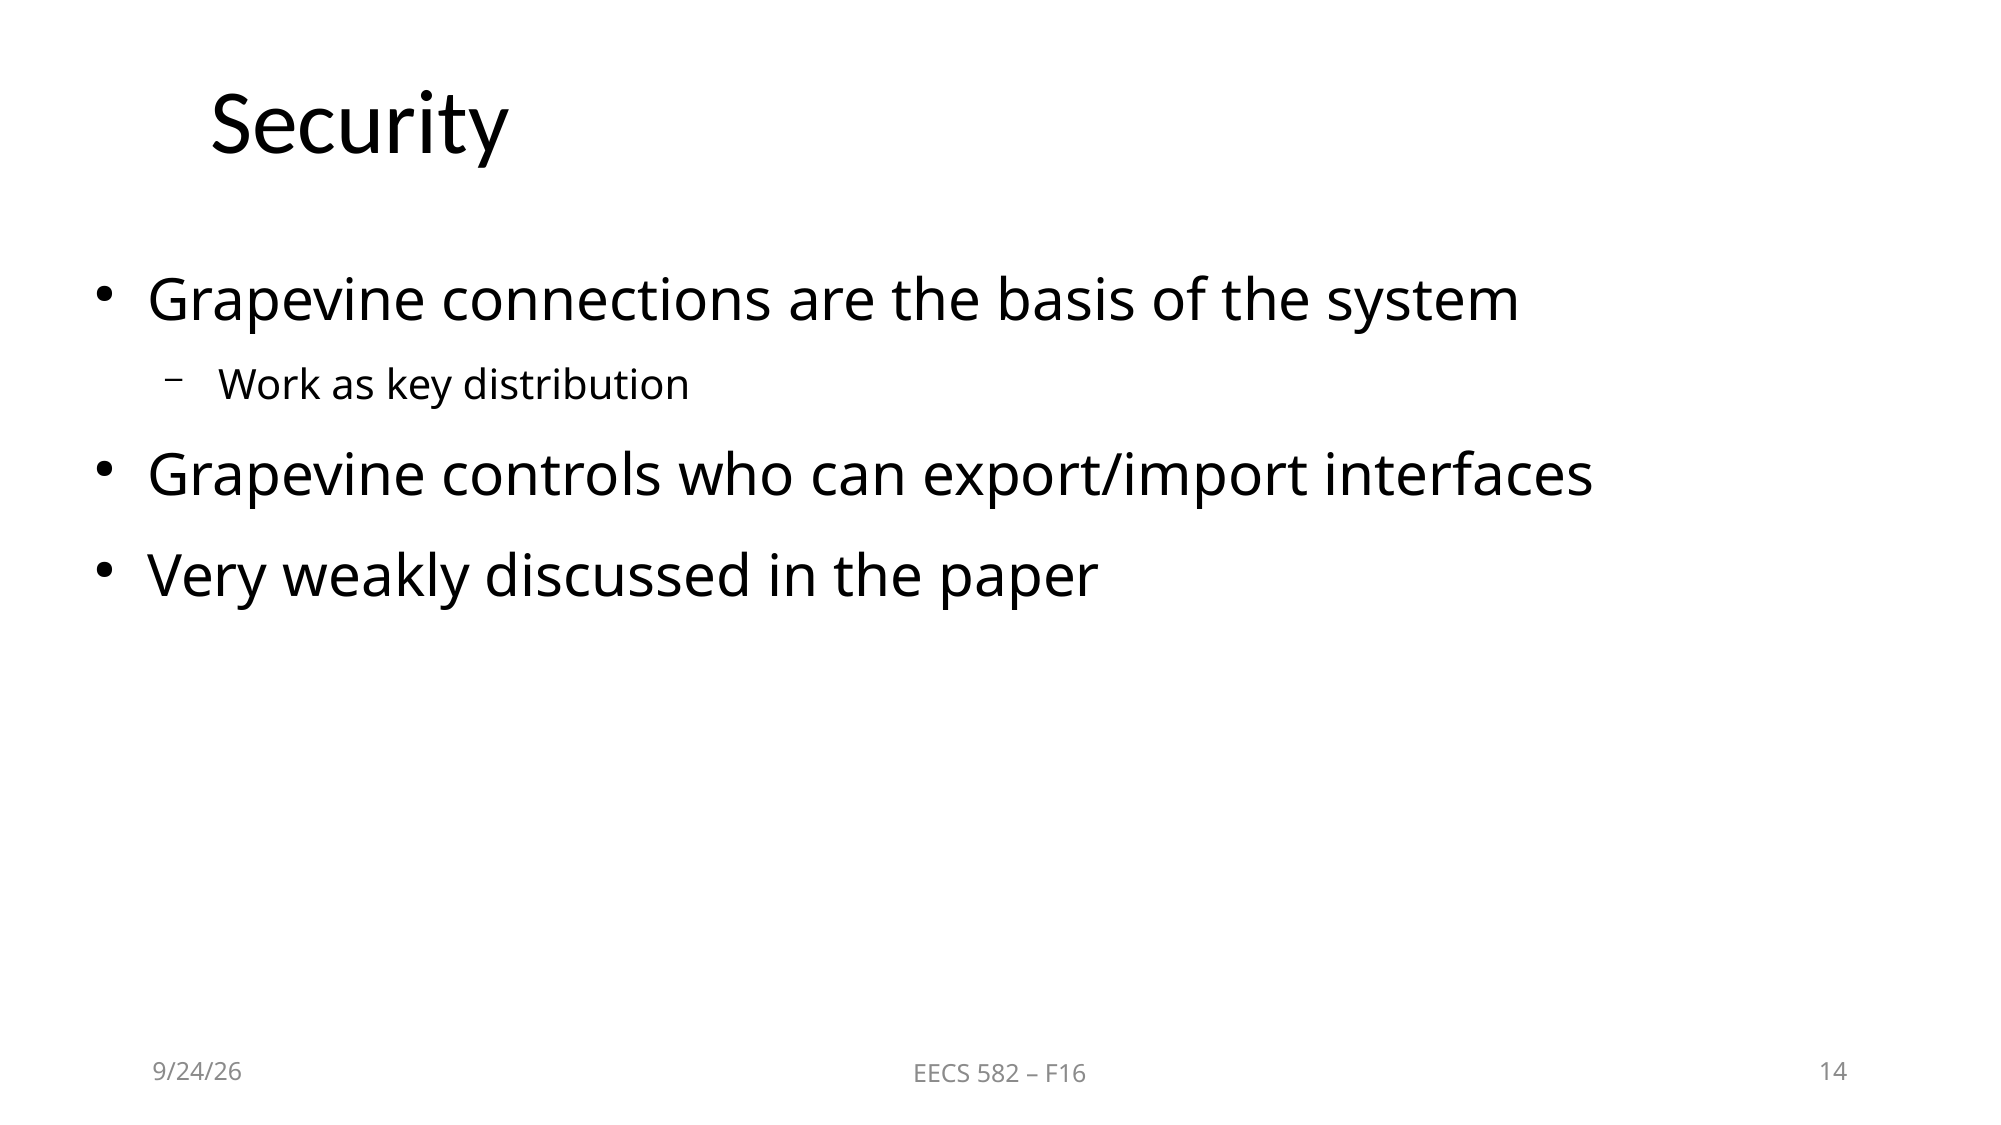

# Security
Grapevine connections are the basis of the system
Work as key distribution
Grapevine controls who can export/import interfaces
Very weakly discussed in the paper
14